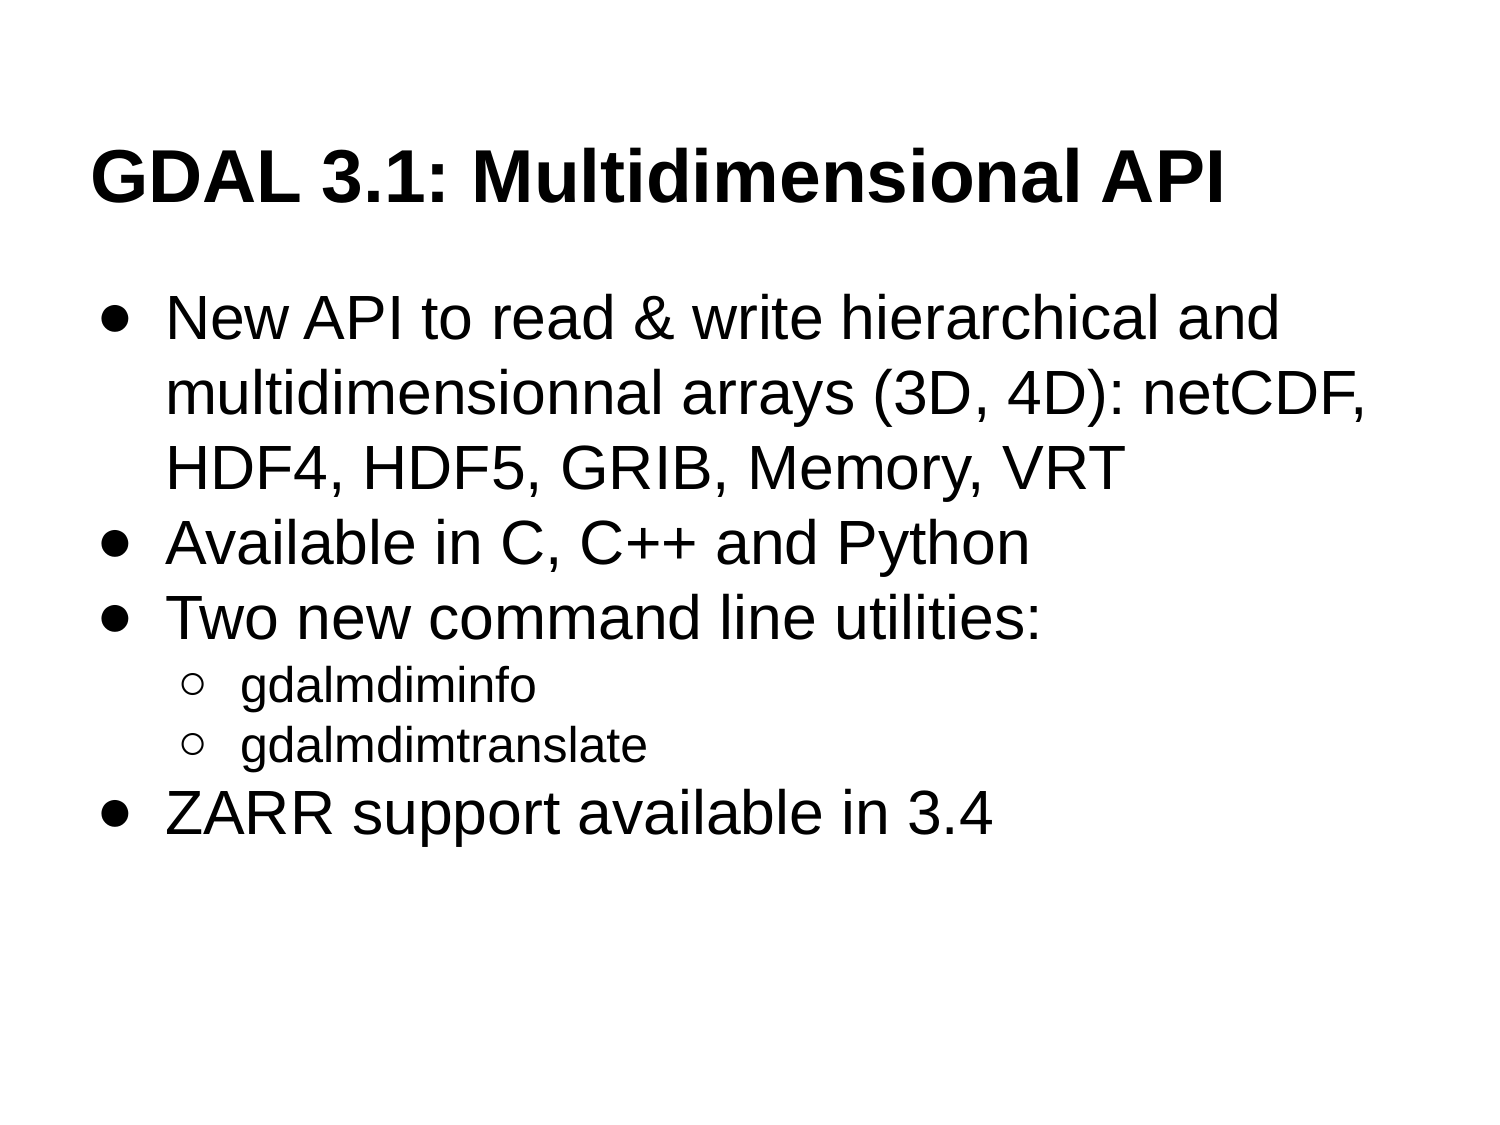

# GDAL 3.1: Multidimensional API
New API to read & write hierarchical and multidimensionnal arrays (3D, 4D): netCDF, HDF4, HDF5, GRIB, Memory, VRT
Available in C, C++ and Python
Two new command line utilities:
gdalmdiminfo
gdalmdimtranslate
ZARR support available in 3.4